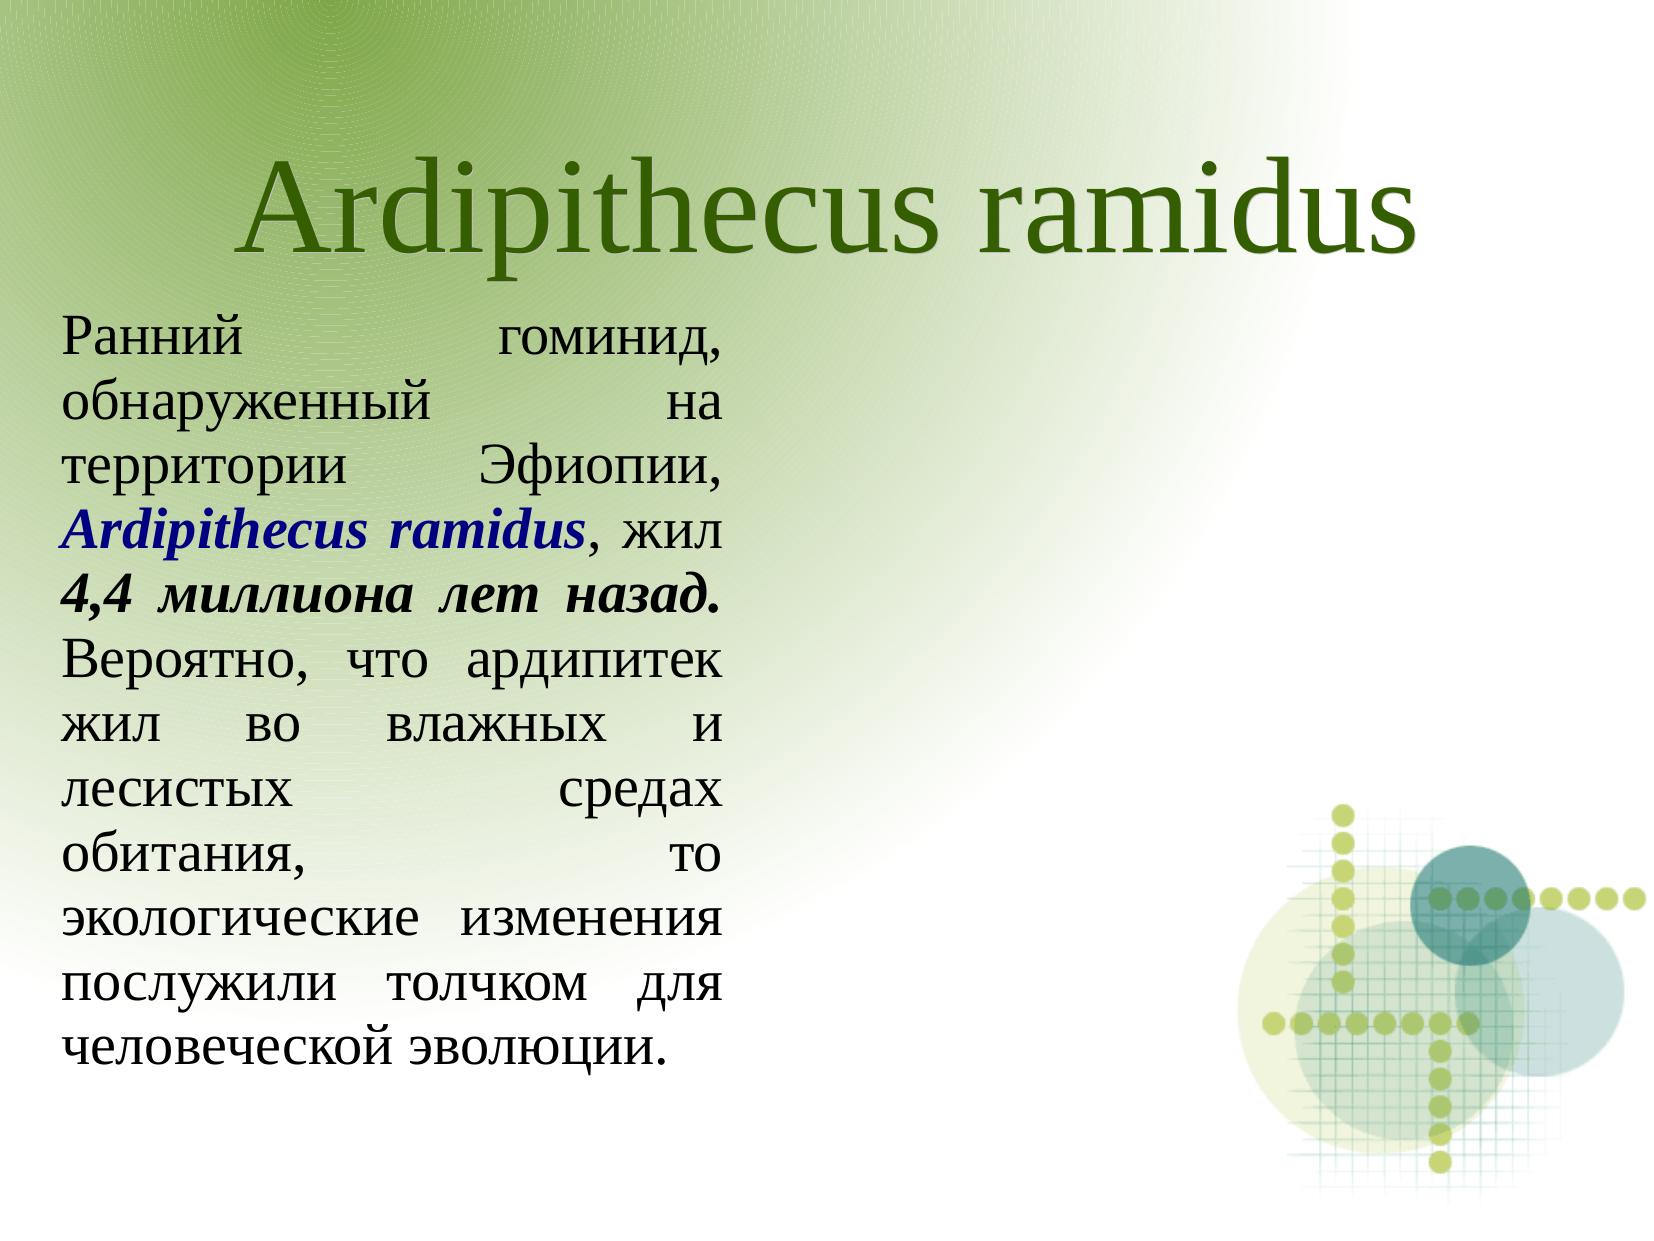

# Ardipithecus ramidus
Ранний гоминид, обнаруженный на территории Эфиопии, Ardipithecus ramidus, жил 4,4 миллиона лет назад. Вероятно, что ардипитек жил во влажных и лесистых средах обитания, то экологические изменения послужили толчком для человеческой эволюции.